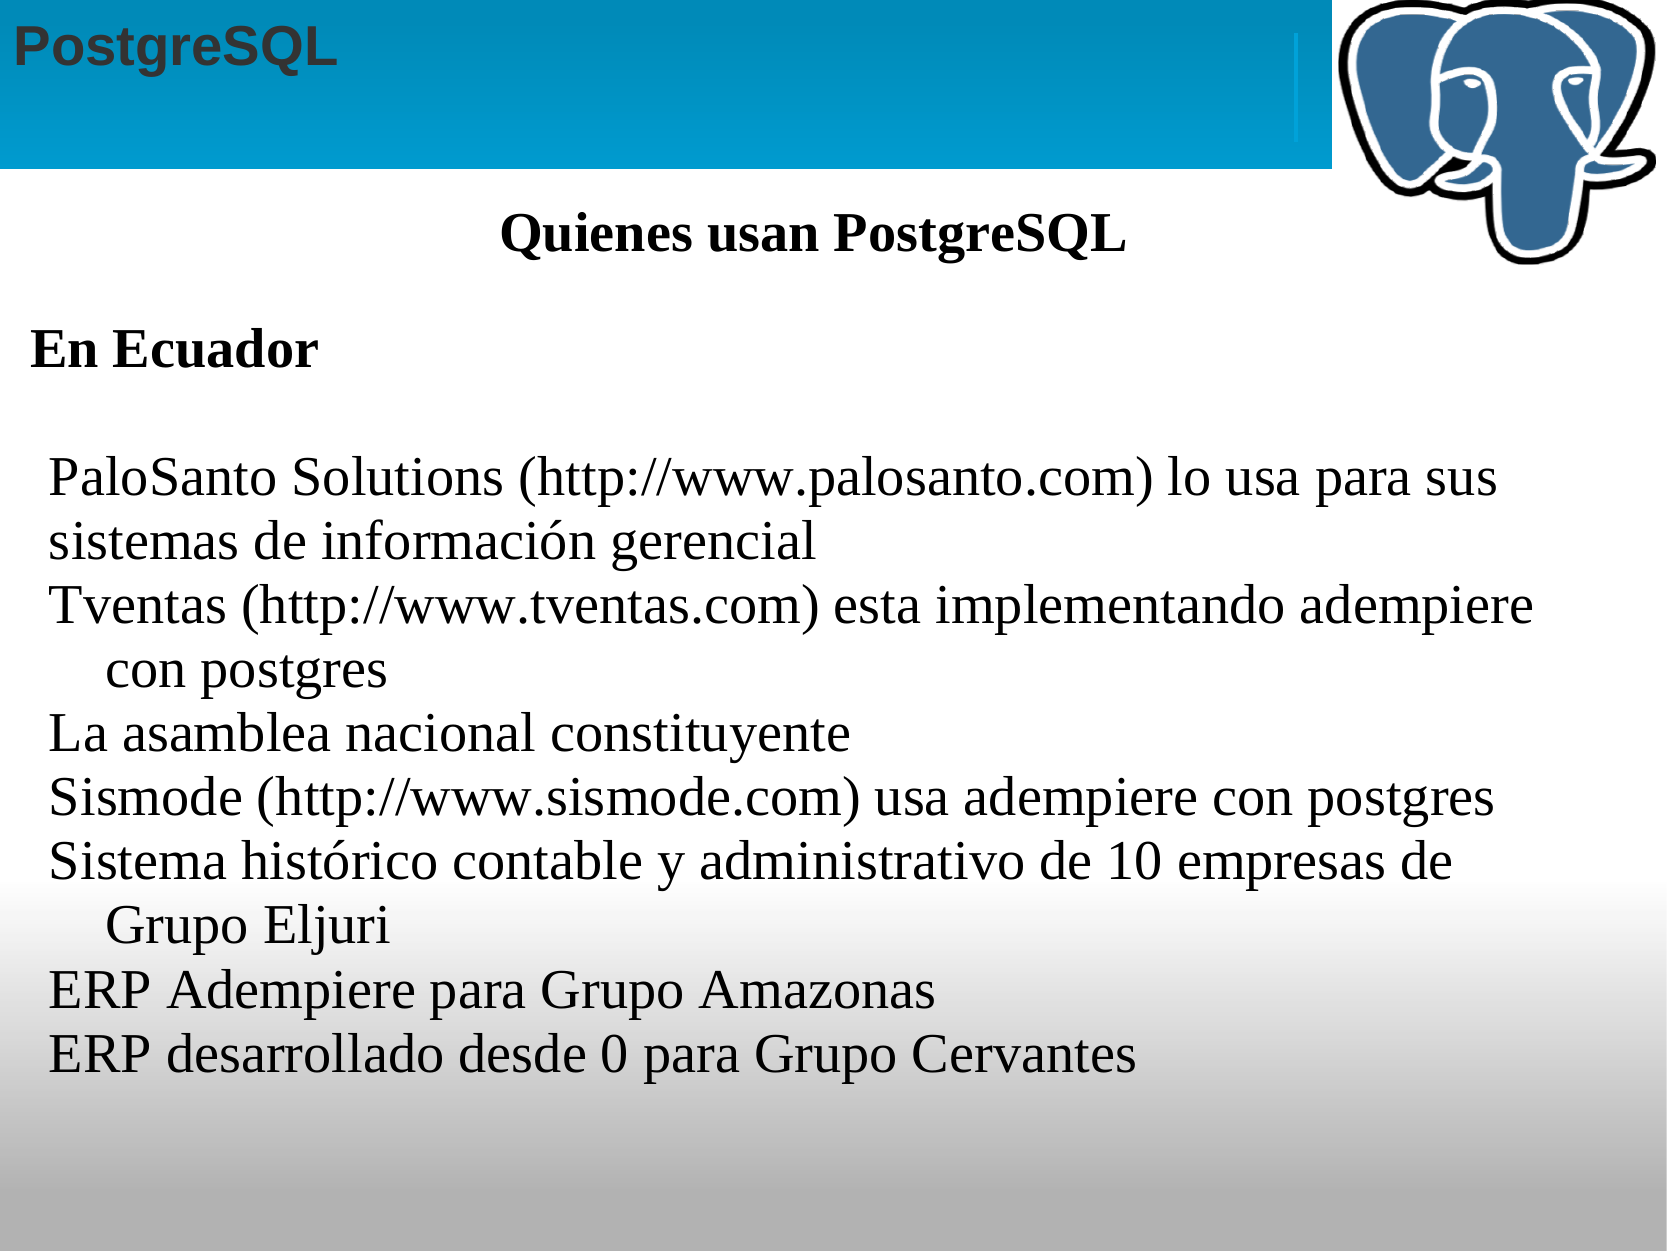

PostgreSQL
Quienes usan PostgreSQL
En Ecuador
PaloSanto Solutions (http://www.palosanto.com) lo usa para sus
sistemas de información gerencial
Tventas (http://www.tventas.com) esta implementando adempiere con postgres
La asamblea nacional constituyente
Sismode (http://www.sismode.com) usa adempiere con postgres
Sistema histórico contable y administrativo de 10 empresas de Grupo Eljuri
ERP Adempiere para Grupo Amazonas
ERP desarrollado desde 0 para Grupo Cervantes